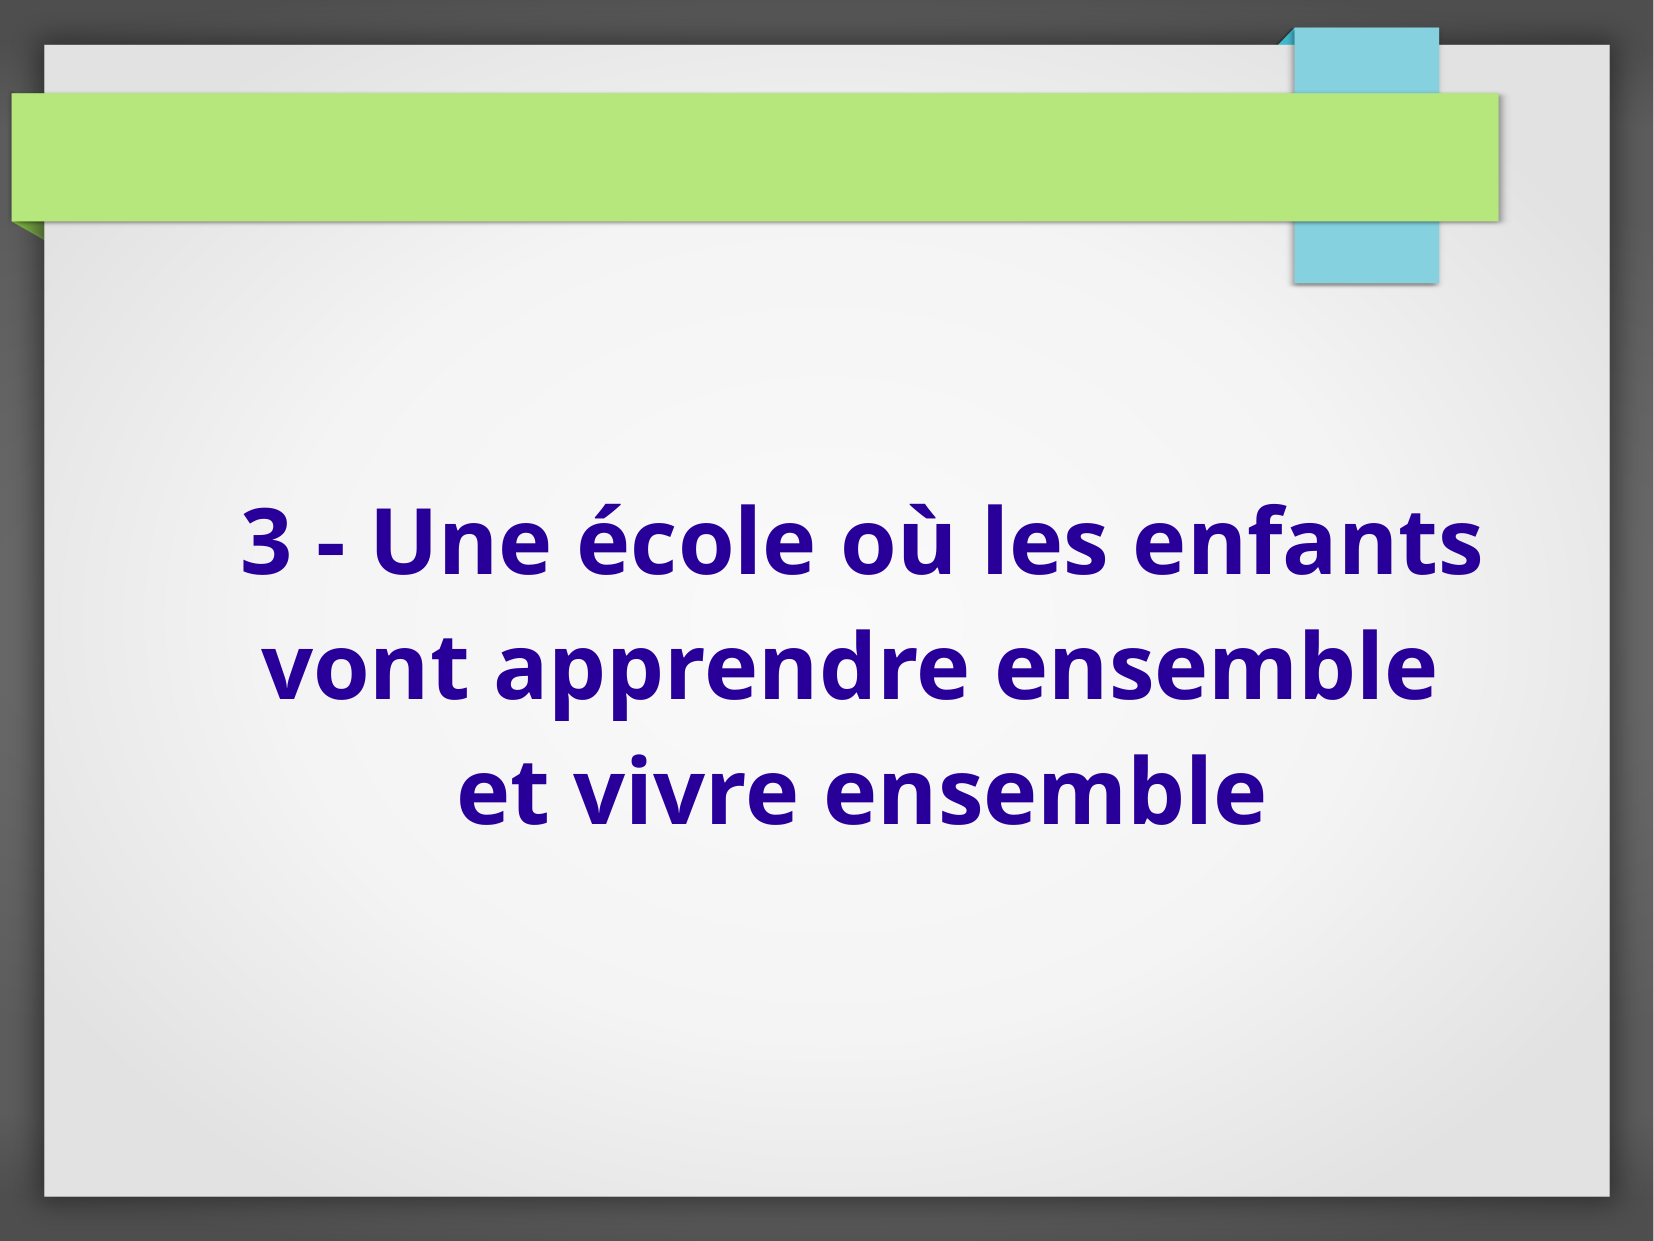

# 3 - Une école où les enfants vont apprendre ensemble
et vivre ensemble